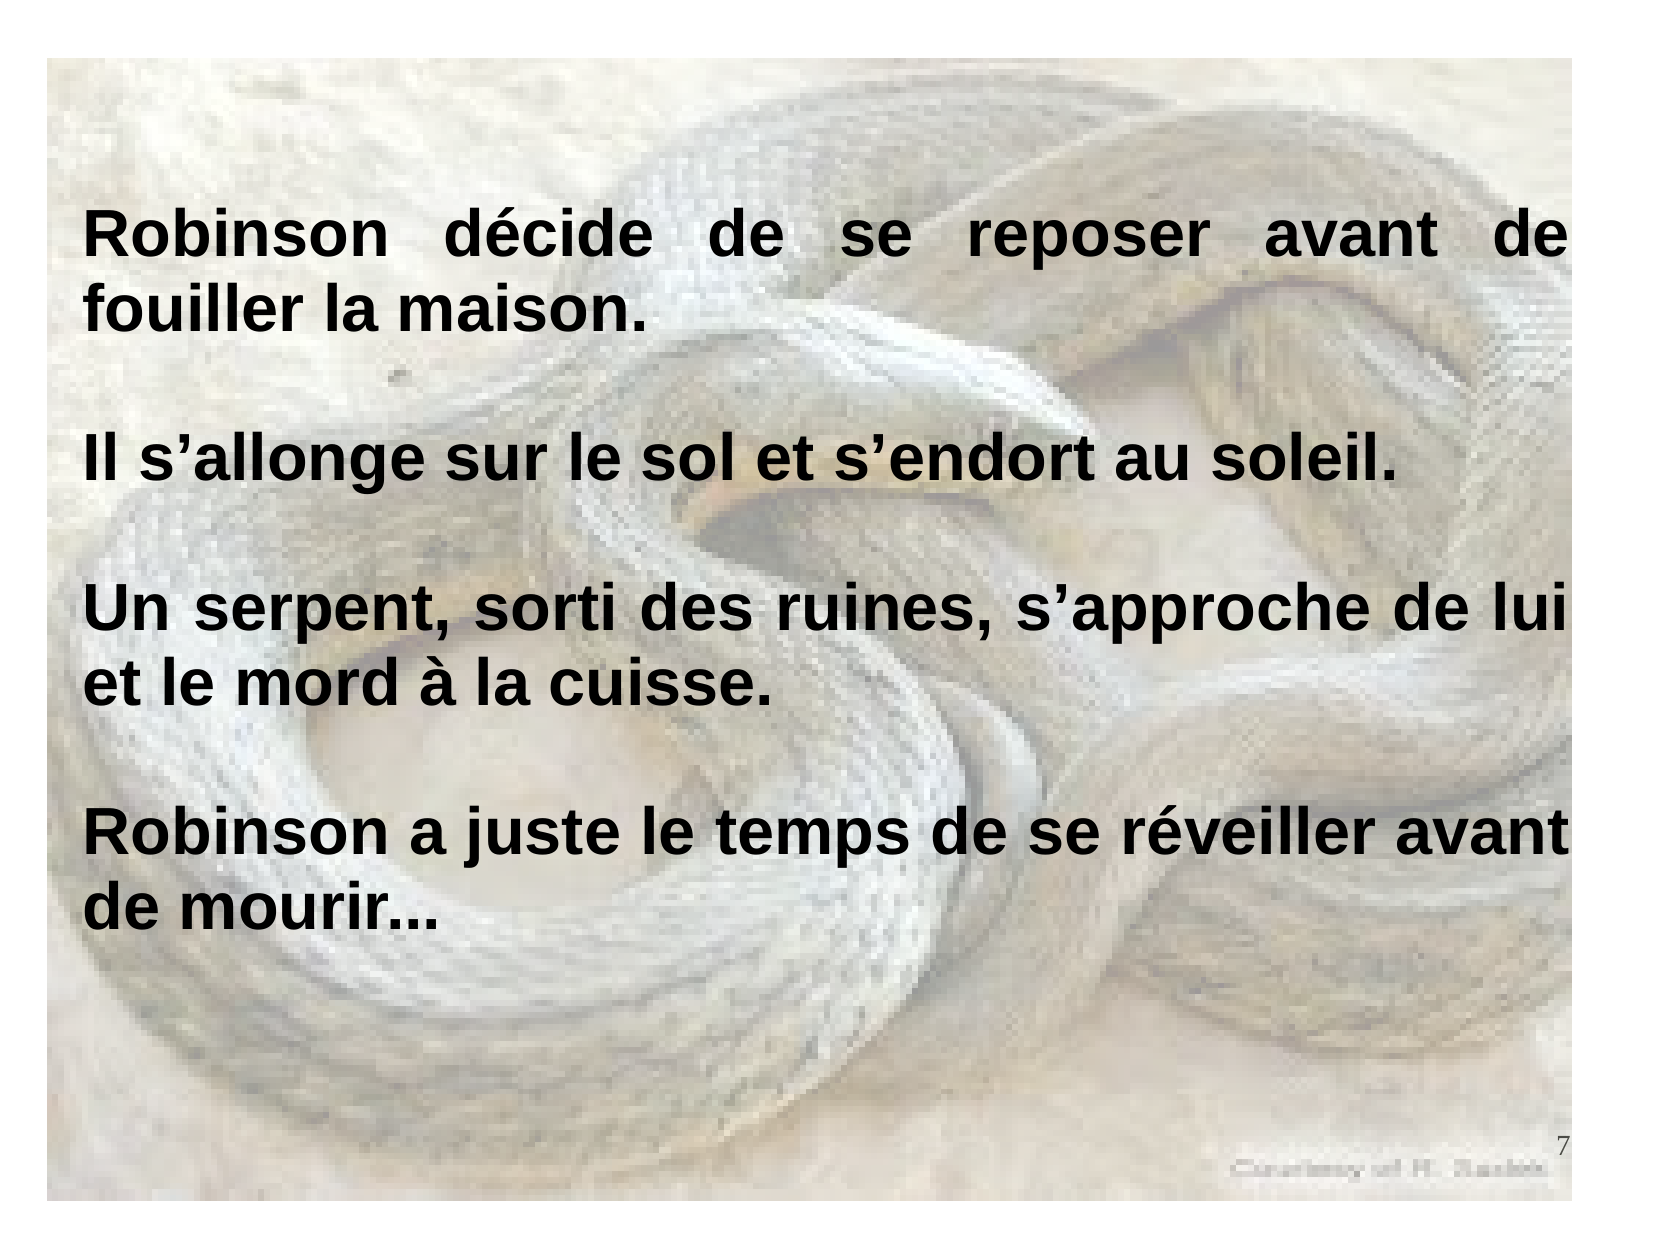

# Robinson décide de se reposer avant de fouiller la maison.
Il s’allonge sur le sol et s’endort au soleil.
Un serpent, sorti des ruines, s’approche de lui et le mord à la cuisse.
Robinson a juste le temps de se réveiller avant de mourir...
7